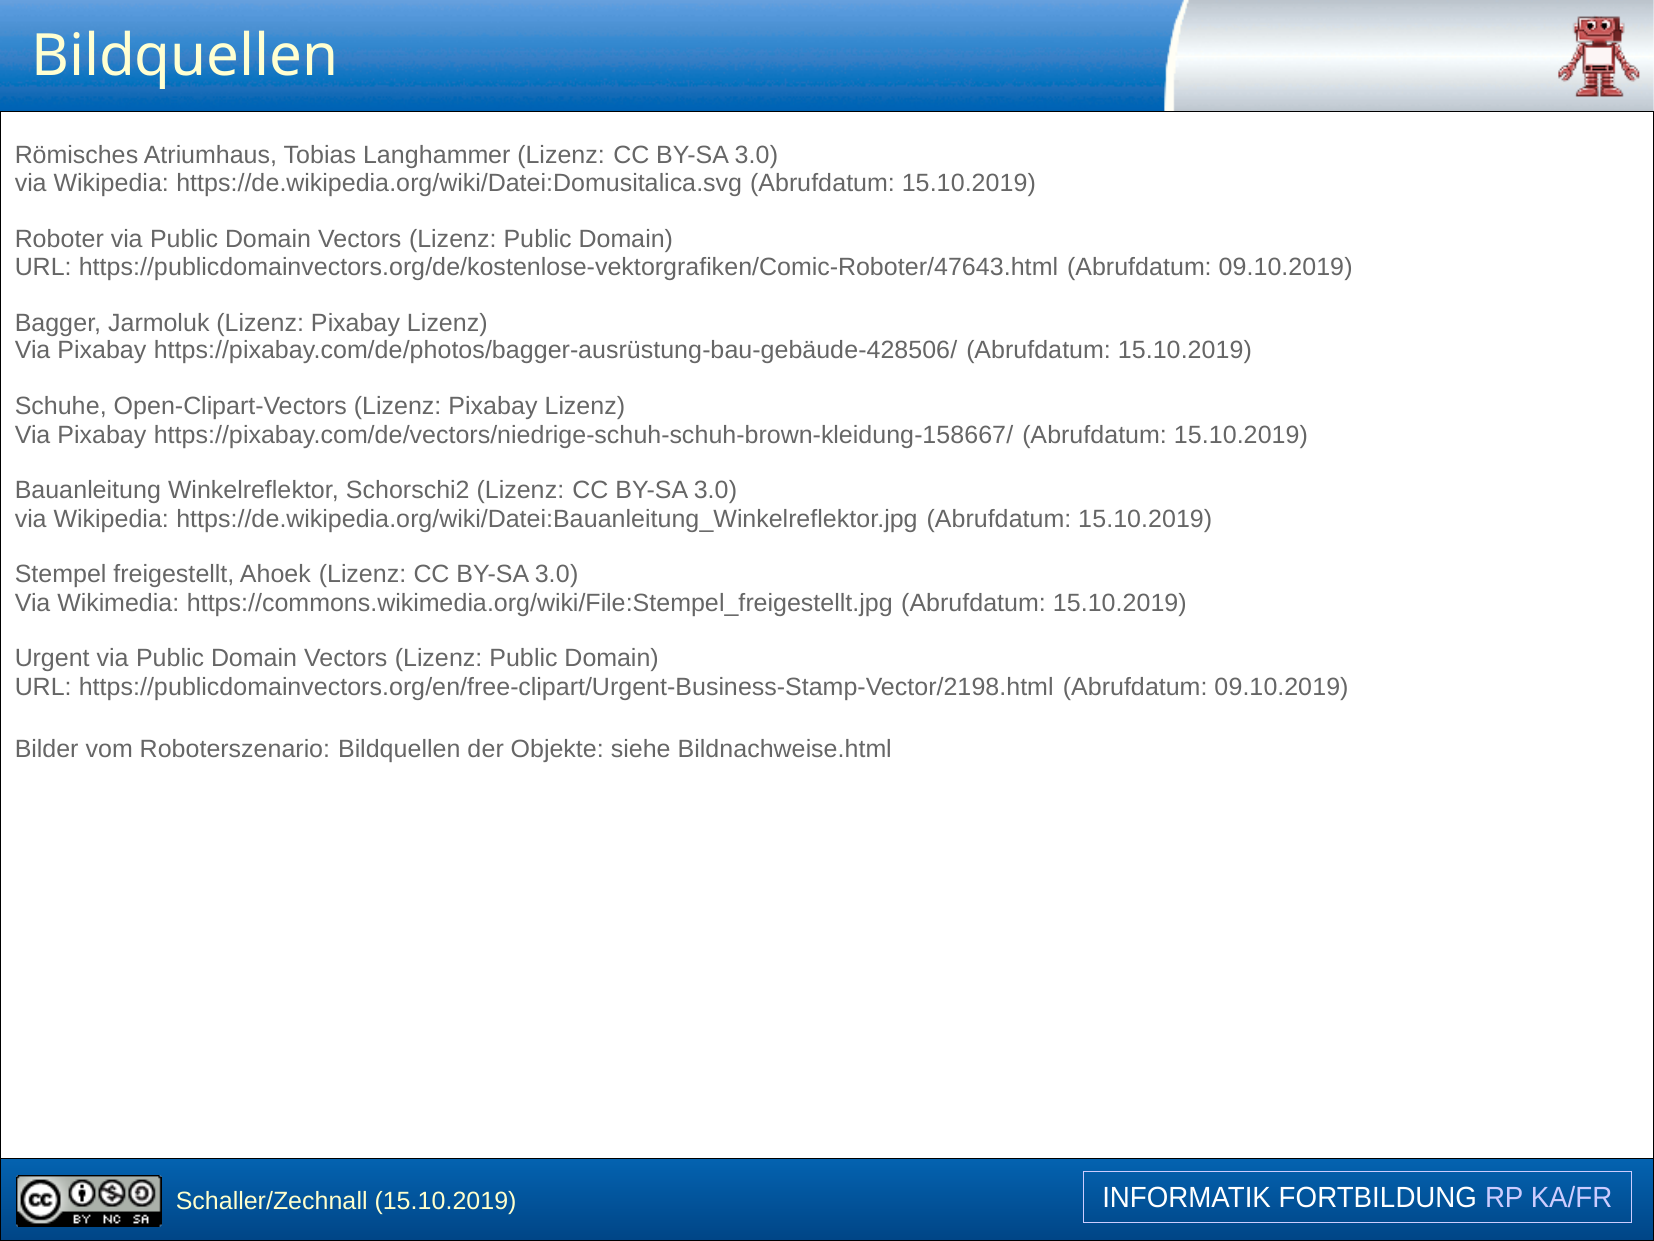

# Bildquellen
Römisches Atriumhaus, Tobias Langhammer (Lizenz: CC BY-SA 3.0)
via Wikipedia: https://de.wikipedia.org/wiki/Datei:Domusitalica.svg (Abrufdatum: 15.10.2019)
Roboter via Public Domain Vectors (Lizenz: Public Domain)
URL: https://publicdomainvectors.org/de/kostenlose-vektorgrafiken/Comic-Roboter/47643.html (Abrufdatum: 09.10.2019)
Bagger, Jarmoluk (Lizenz: Pixabay Lizenz)
Via Pixabay https://pixabay.com/de/photos/bagger-ausrüstung-bau-gebäude-428506/ (Abrufdatum: 15.10.2019)
Schuhe, Open-Clipart-Vectors (Lizenz: Pixabay Lizenz)
Via Pixabay https://pixabay.com/de/vectors/niedrige-schuh-schuh-brown-kleidung-158667/ (Abrufdatum: 15.10.2019)
Bauanleitung Winkelreflektor, Schorschi2 (Lizenz: CC BY-SA 3.0)
via Wikipedia: https://de.wikipedia.org/wiki/Datei:Bauanleitung_Winkelreflektor.jpg (Abrufdatum: 15.10.2019)
Stempel freigestellt, Ahoek (Lizenz: CC BY-SA 3.0)
Via Wikimedia: https://commons.wikimedia.org/wiki/File:Stempel_freigestellt.jpg (Abrufdatum: 15.10.2019)
Urgent via Public Domain Vectors (Lizenz: Public Domain)
URL: https://publicdomainvectors.org/en/free-clipart/Urgent-Business-Stamp-Vector/2198.html (Abrufdatum: 09.10.2019)
Bilder vom Roboterszenario: Bildquellen der Objekte: siehe Bildnachweise.html
9
23.04.2009